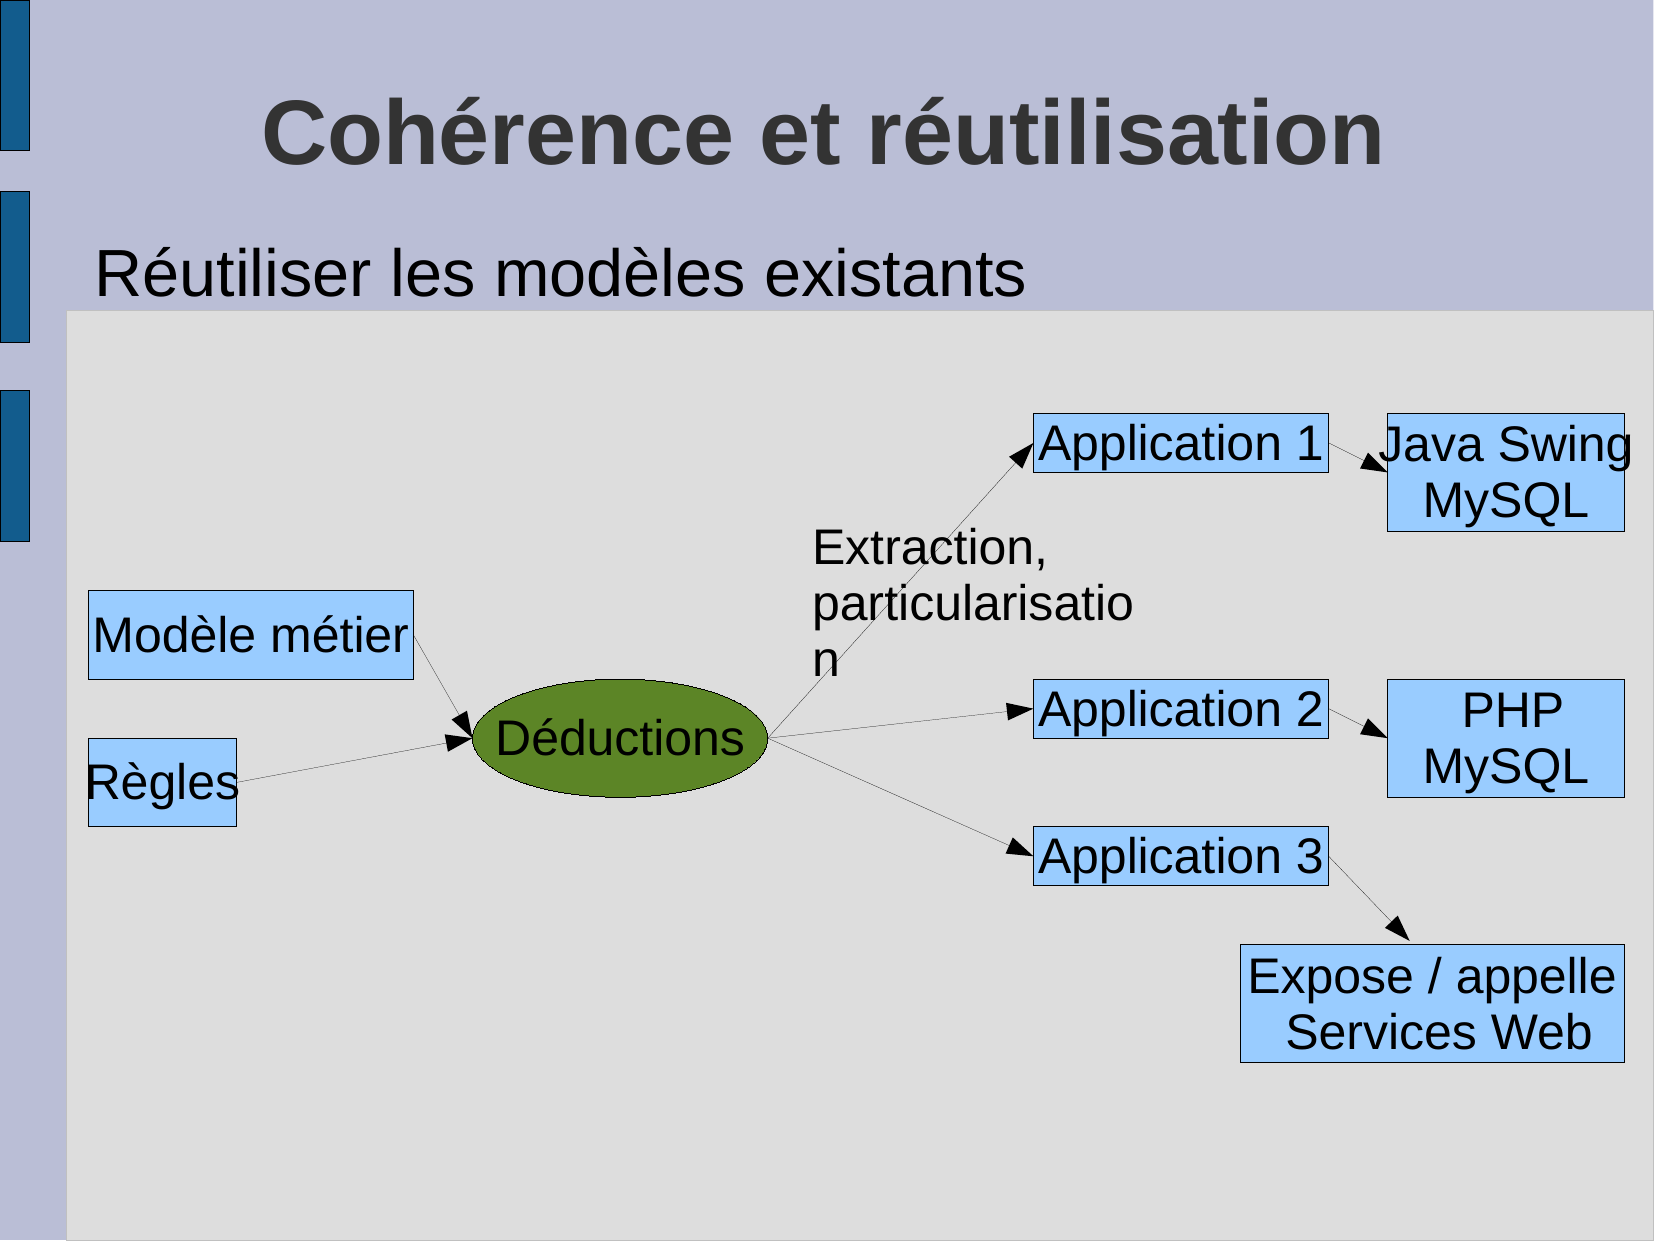

# Cohérence et réutilisation
Réutiliser les modèles existants
Application 1
Java Swing
MySQL
Extraction,
particularisation
Modèle métier
Déductions
Application 2
 PHP
MySQL
Règles
Application 3
Expose / appelle
 Services Web